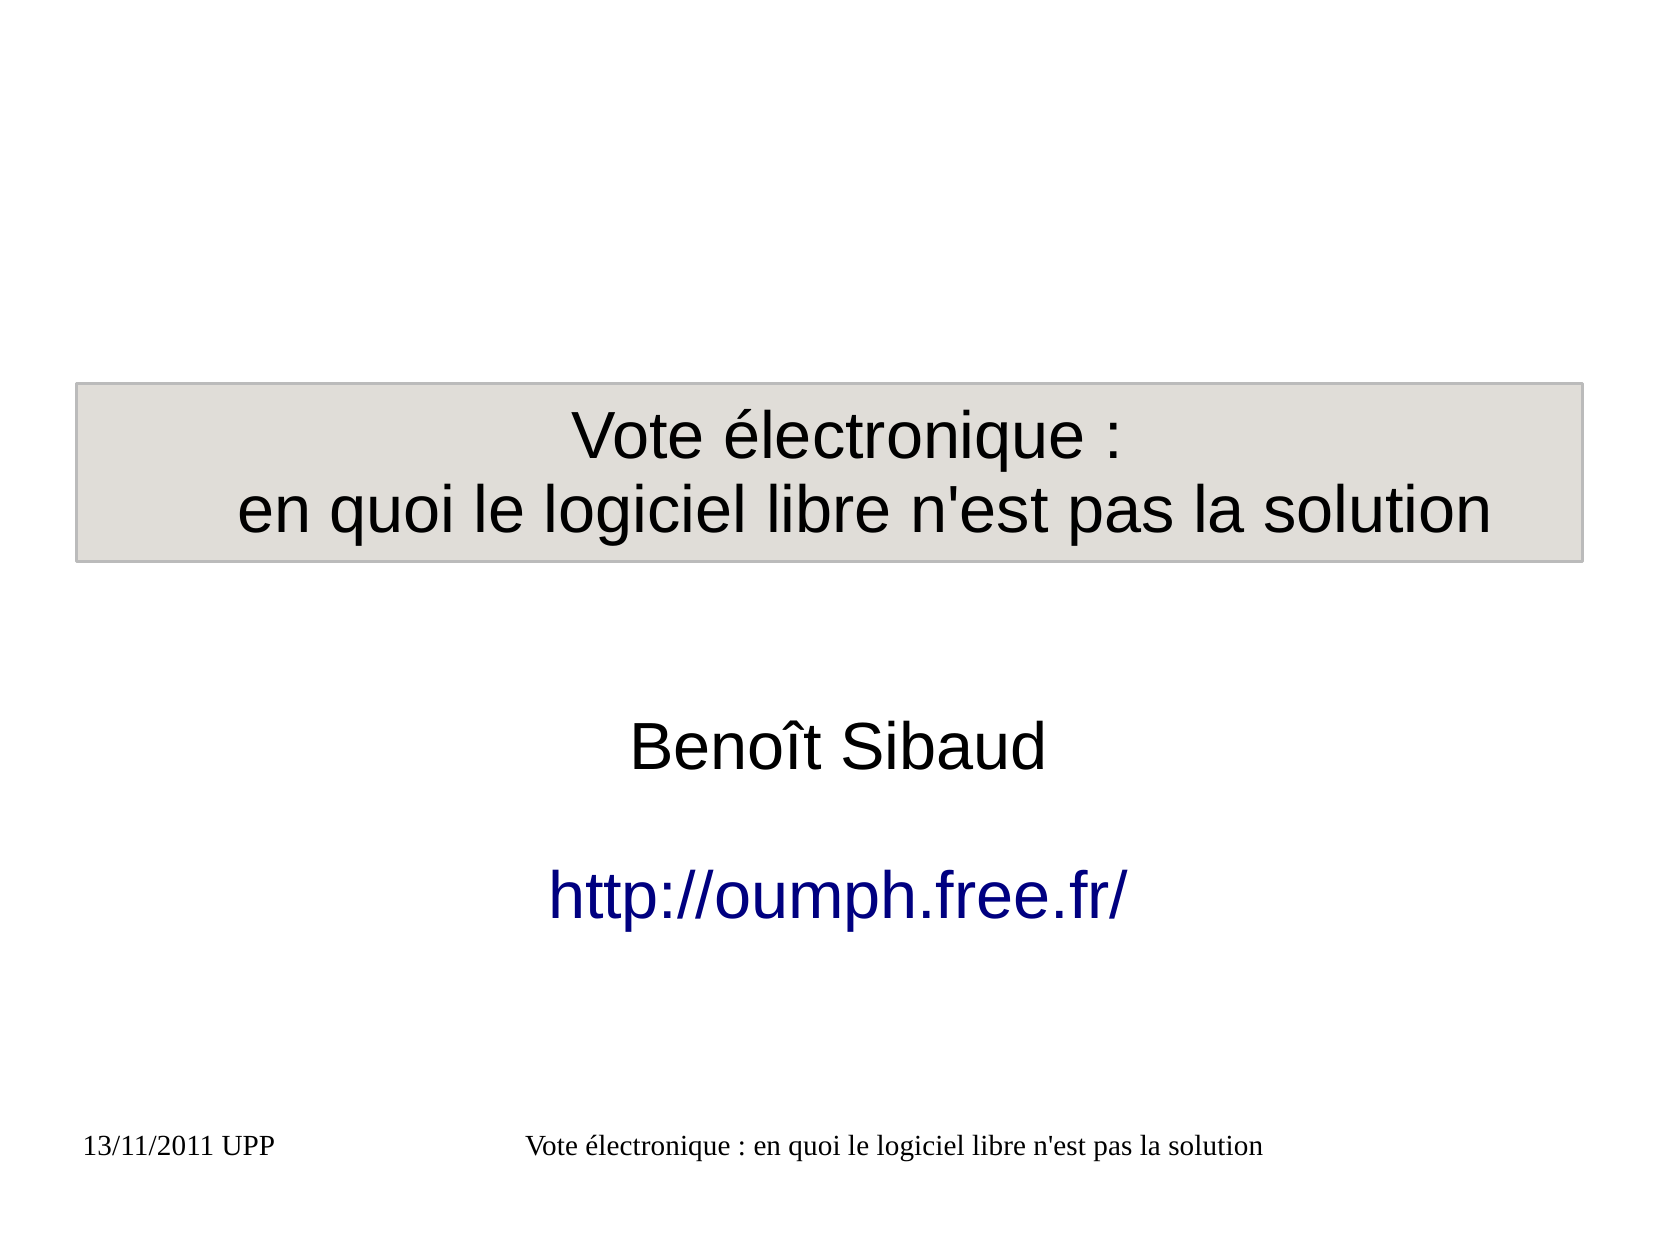

# Vote électronique : en quoi le logiciel libre n'est pas la solution
Benoît Sibaud
http://oumph.free.fr/